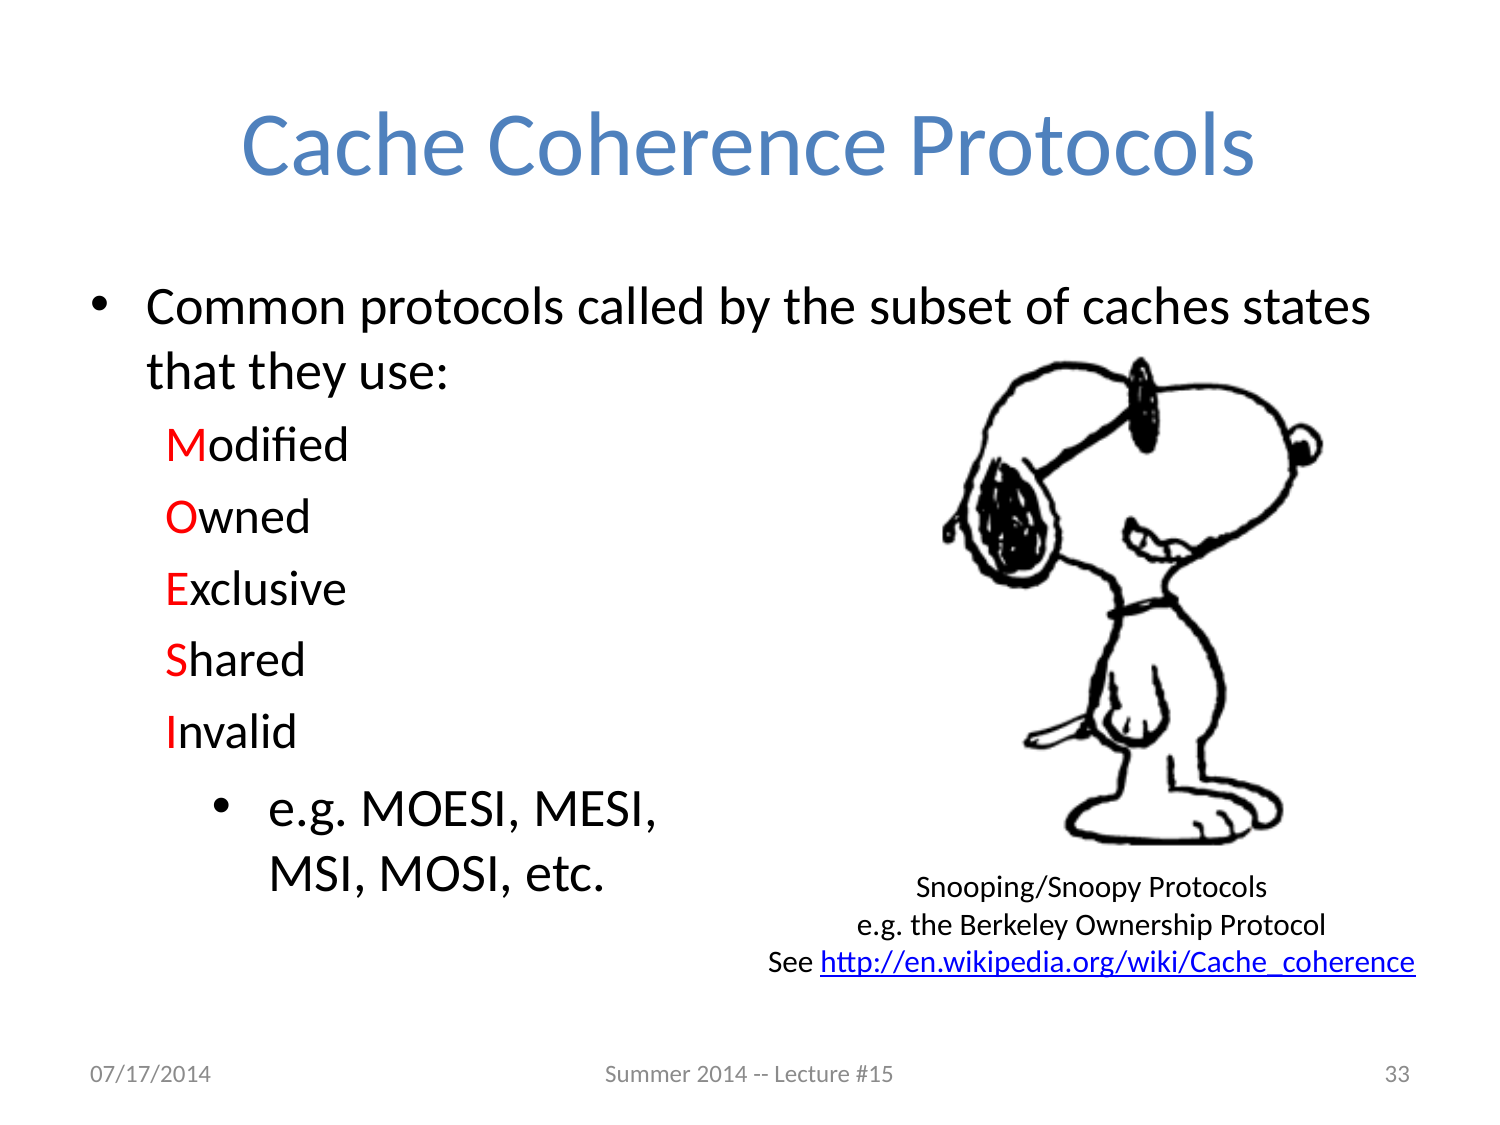

# Cache Coherence Protocols
Common protocols called by the subset of caches states that they use:
Modified
Owned
Exclusive
Shared
Invalid
e.g. MOESI, MESI,
MSI, MOSI, etc.
Snooping/Snoopy Protocols
e.g. the Berkeley Ownership Protocol
See http://en.wikipedia.org/wiki/Cache_coherence
07/17/2014
Summer 2014 -- Lecture #15